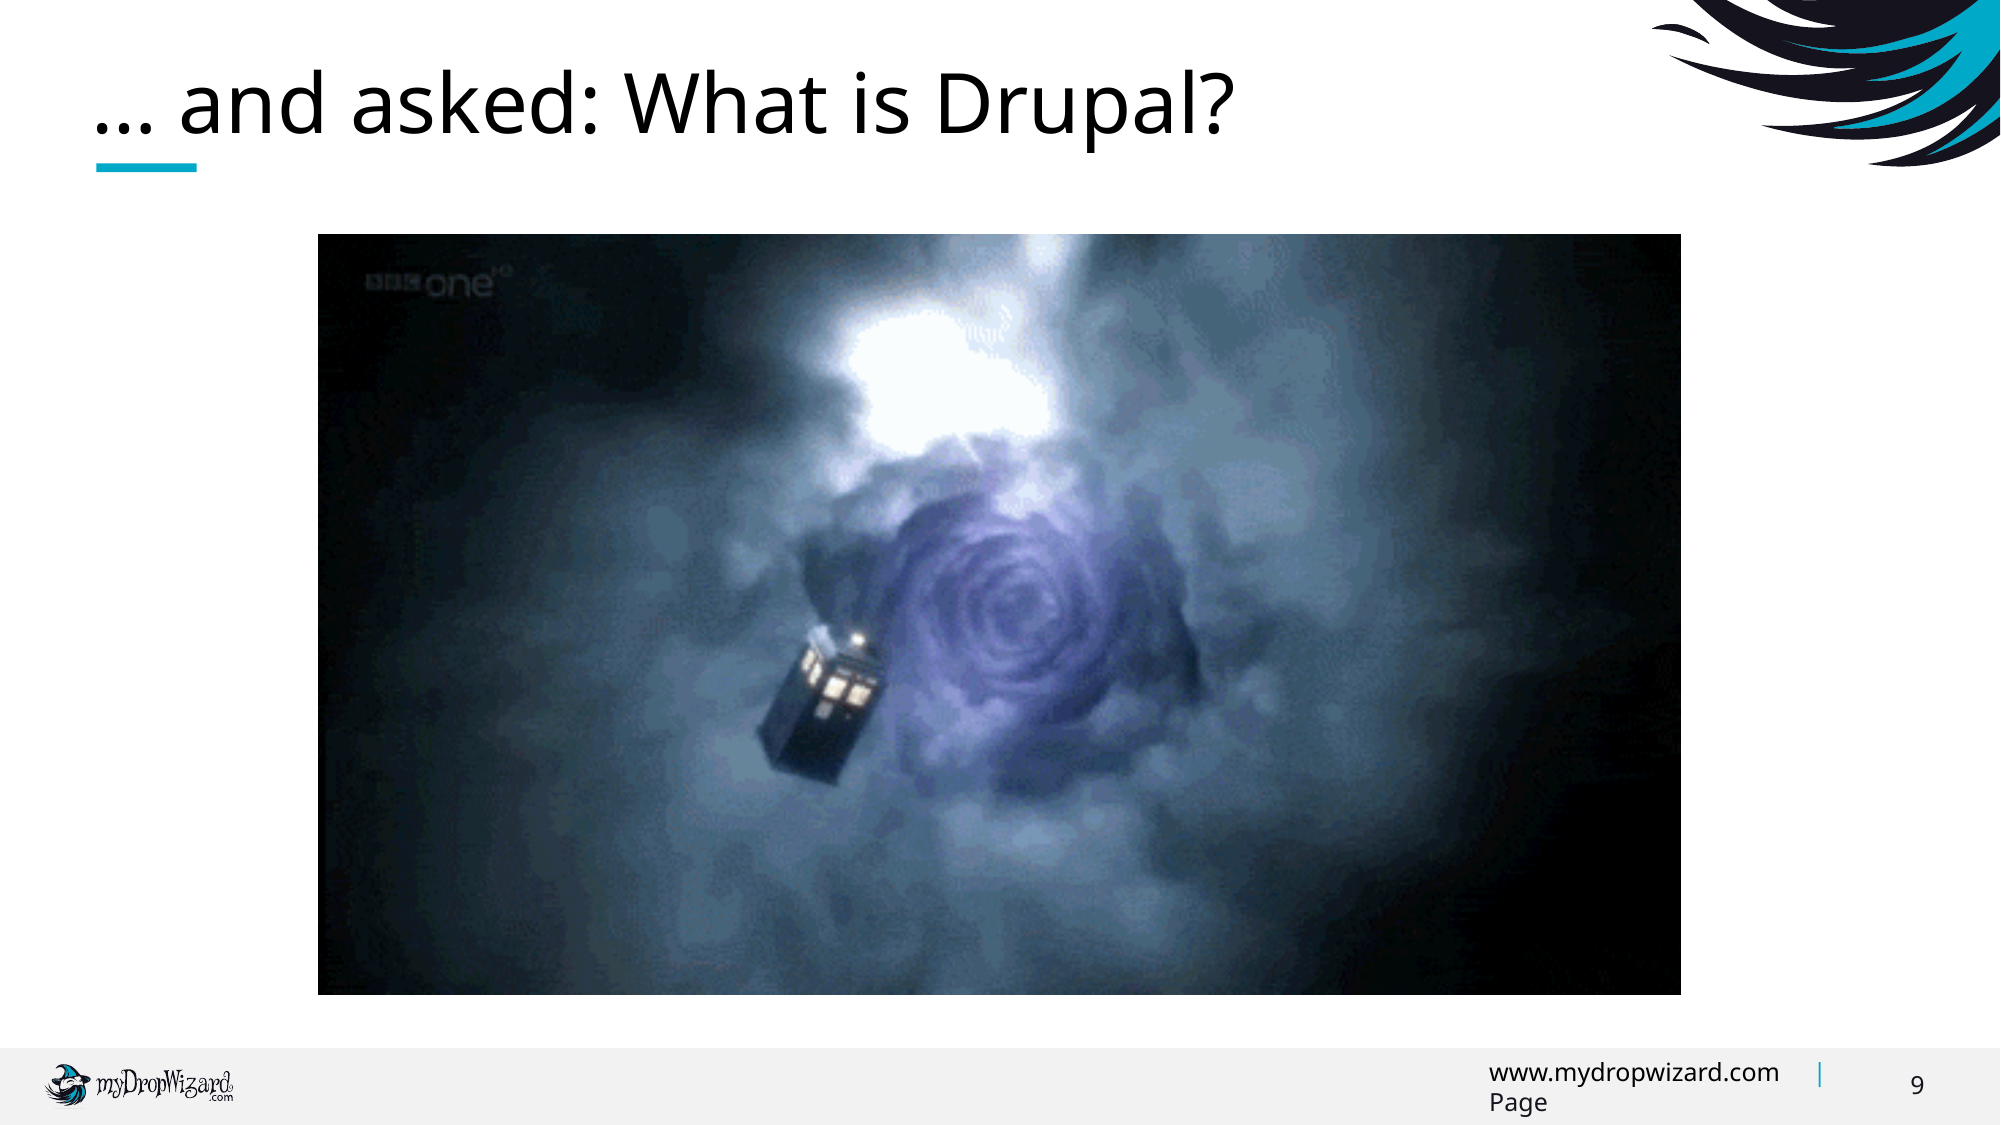

# … and asked: What is Drupal?